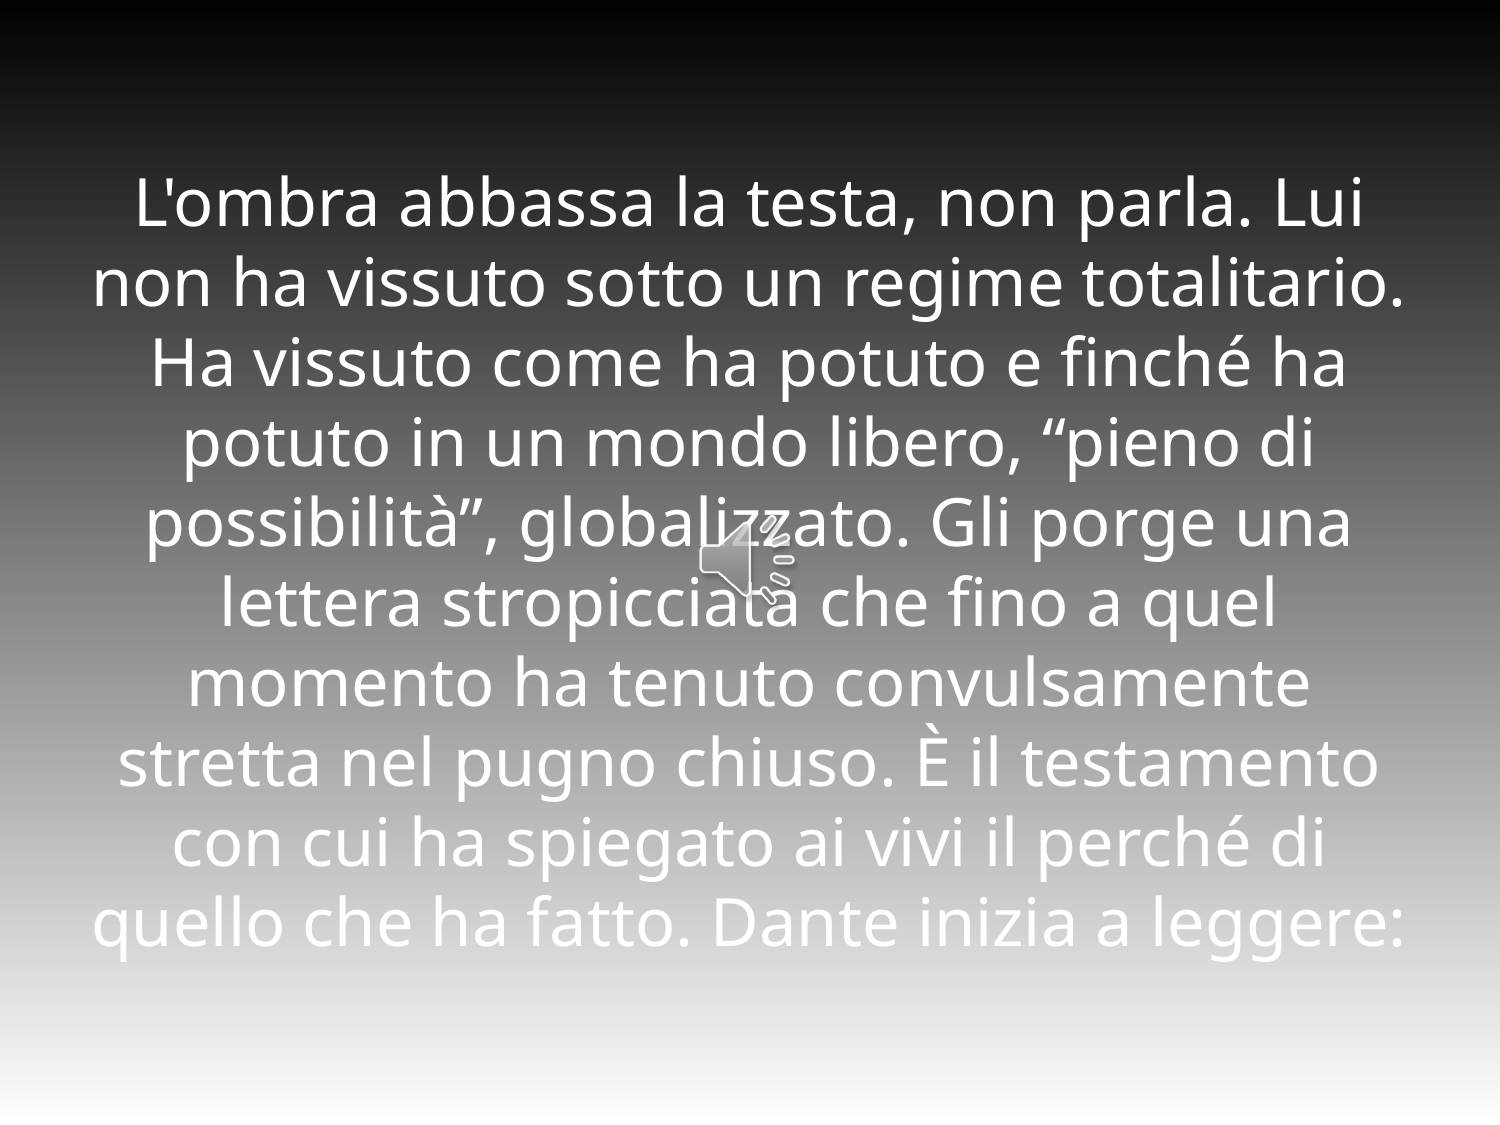

# L'ombra abbassa la testa, non parla. Lui non ha vissuto sotto un regime totalitario. Ha vissuto come ha potuto e finché ha potuto in un mondo libero, “pieno di possibilità”, globalizzato. Gli porge una lettera stropicciata che fino a quel momento ha tenuto convulsamente stretta nel pugno chiuso. È il testamento con cui ha spiegato ai vivi il perché di quello che ha fatto. Dante inizia a leggere: